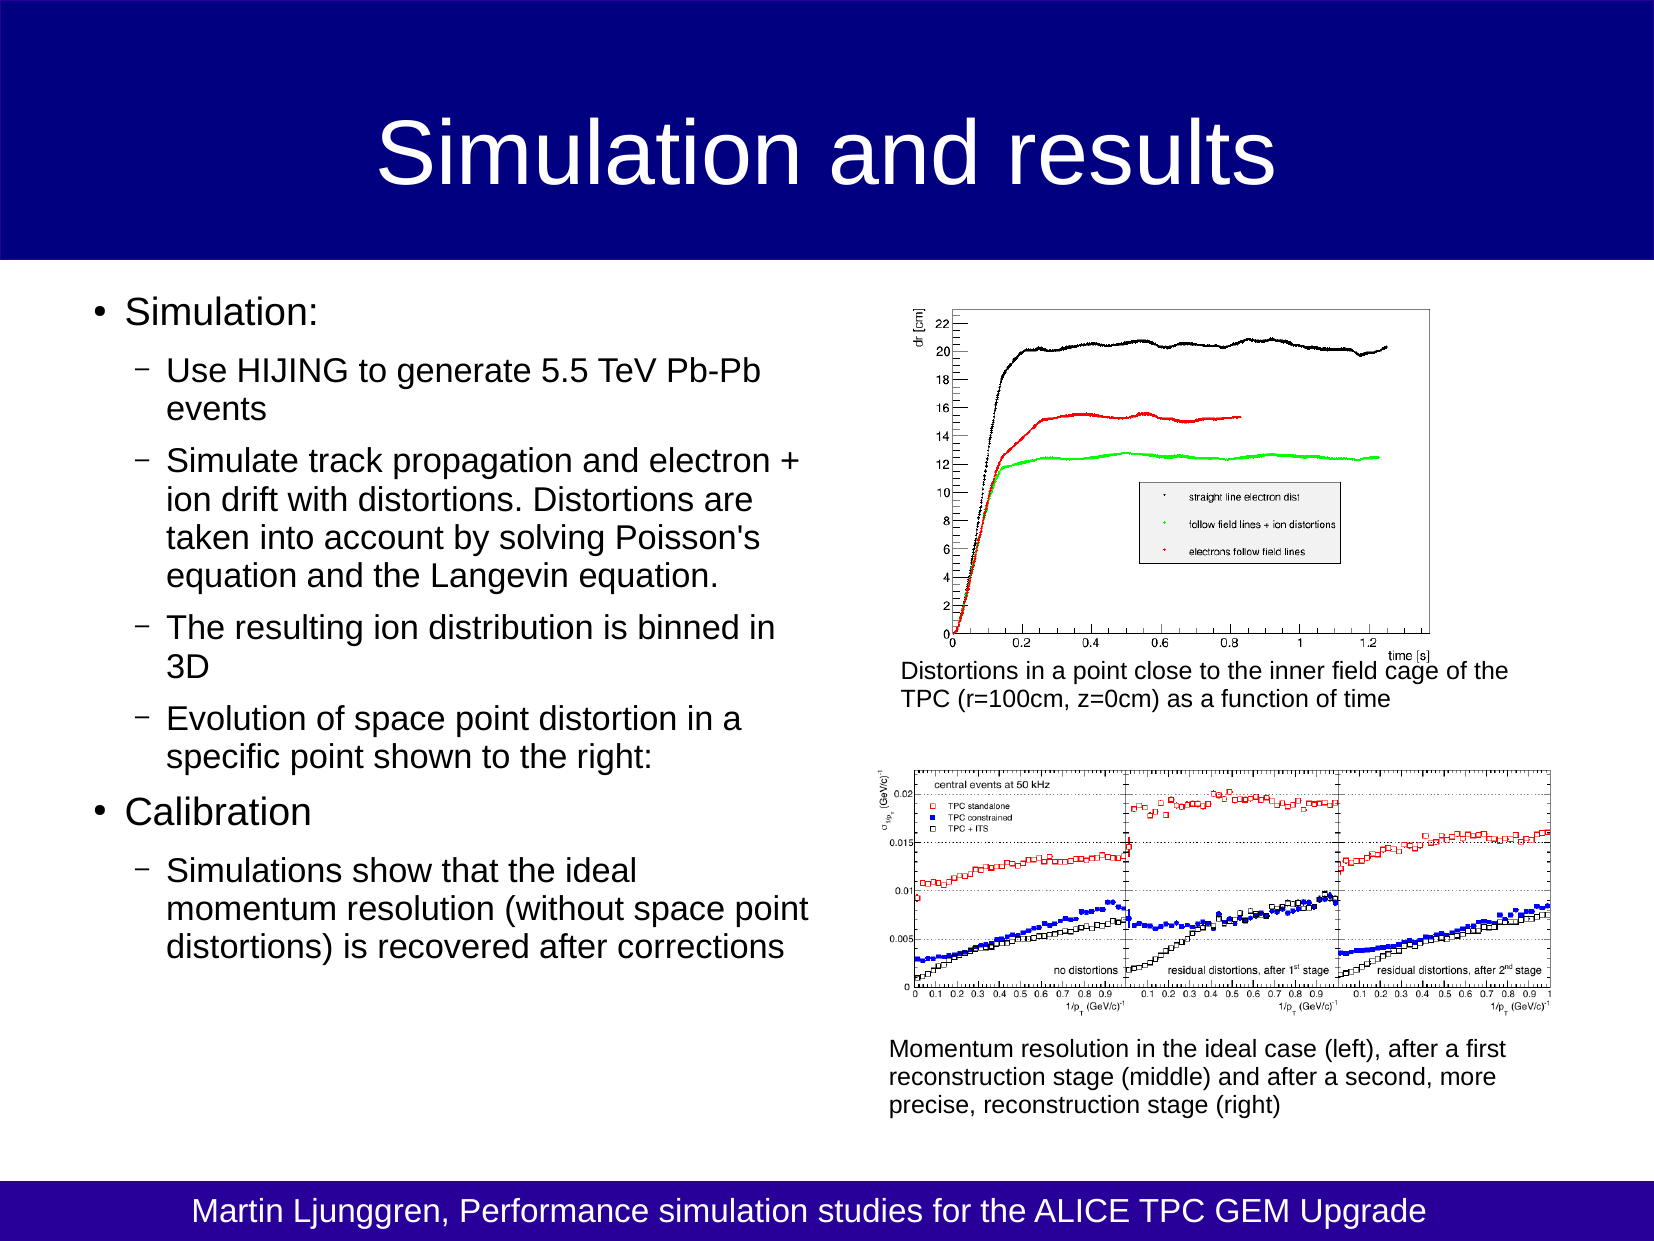

Simulation and results
# Simulation:
Use HIJING to generate 5.5 TeV Pb-Pb events
Simulate track propagation and electron + ion drift with distortions. Distortions are taken into account by solving Poisson's equation and the Langevin equation.
The resulting ion distribution is binned in 3D
Evolution of space point distortion in a specific point shown to the right:
Calibration
Simulations show that the ideal momentum resolution (without space point distortions) is recovered after corrections
Distortions in a point close to the inner field cage of the TPC (r=100cm, z=0cm) as a function of time
Momentum resolution in the ideal case (left), after a first reconstruction stage (middle) and after a second, more precise, reconstruction stage (right)